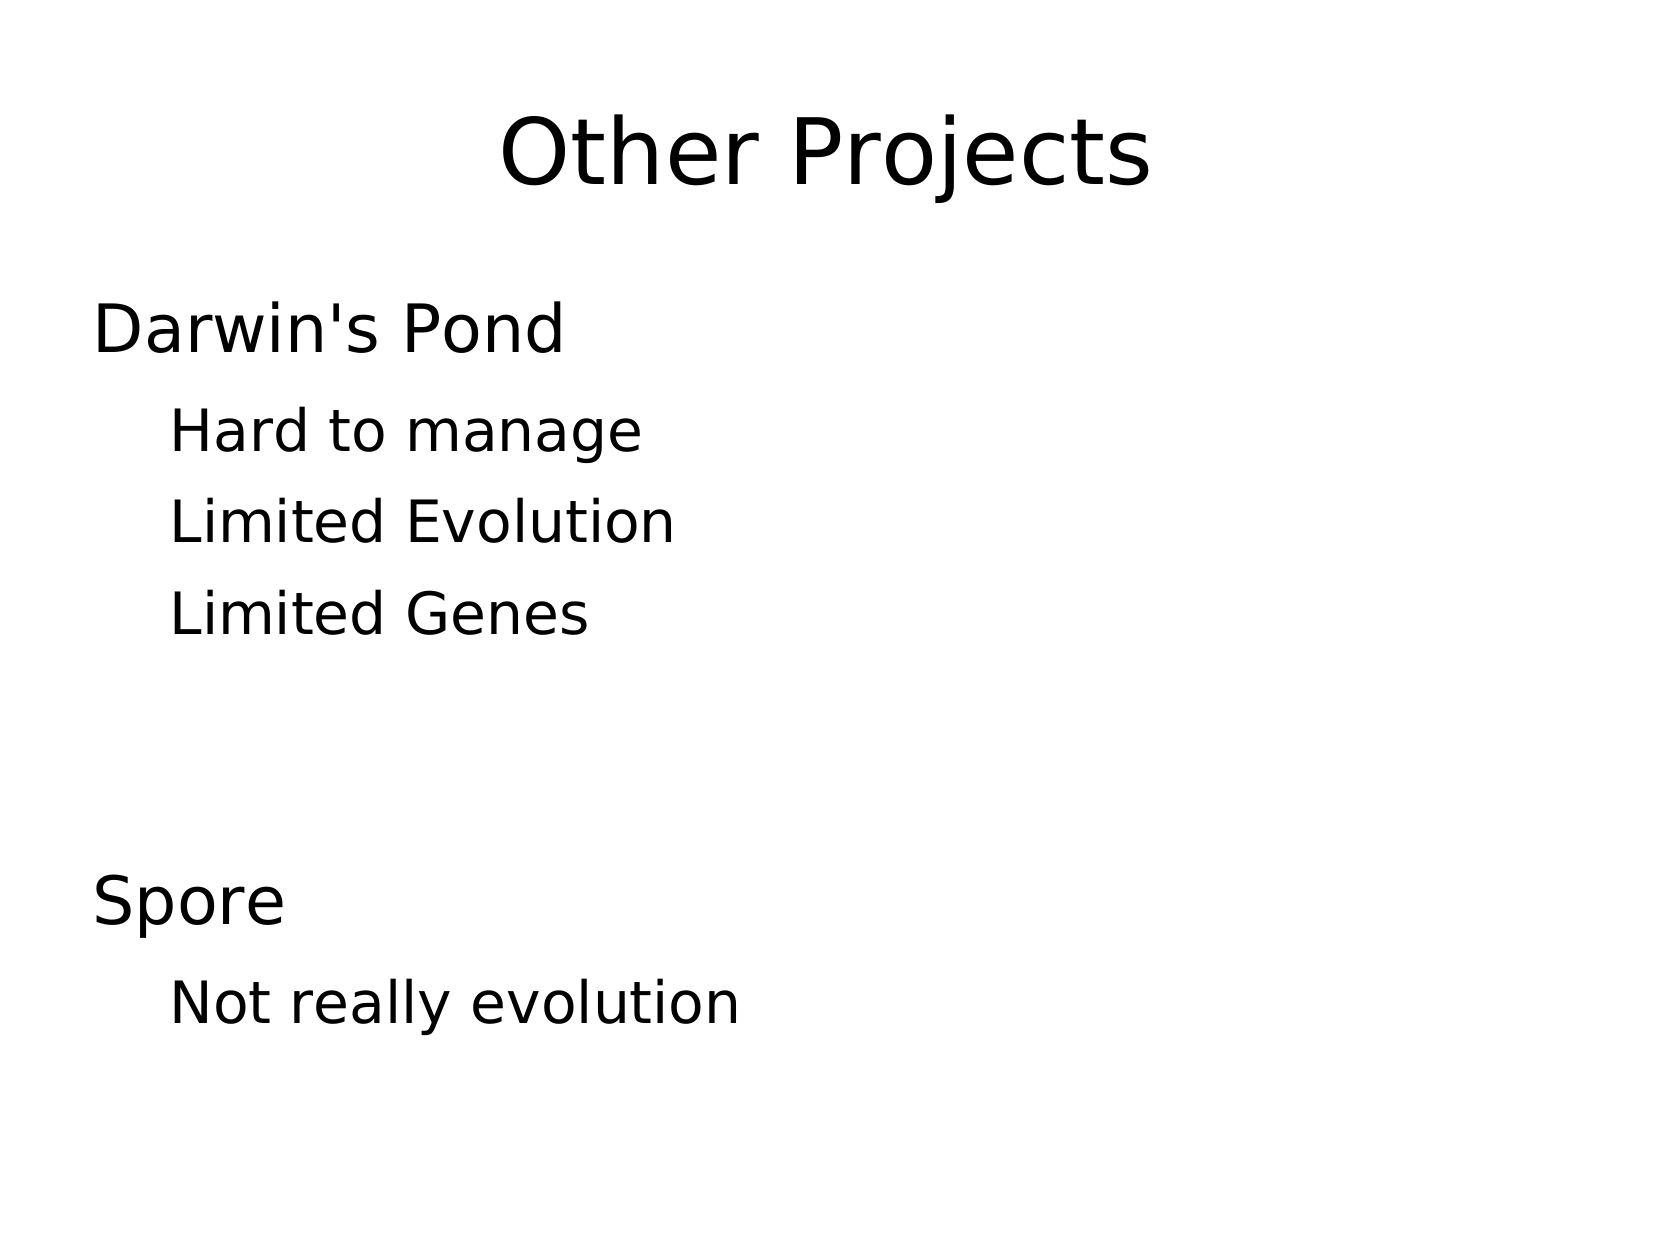

# Other Projects
Darwin's Pond
Hard to manage
Limited Evolution
Limited Genes
Spore
Not really evolution